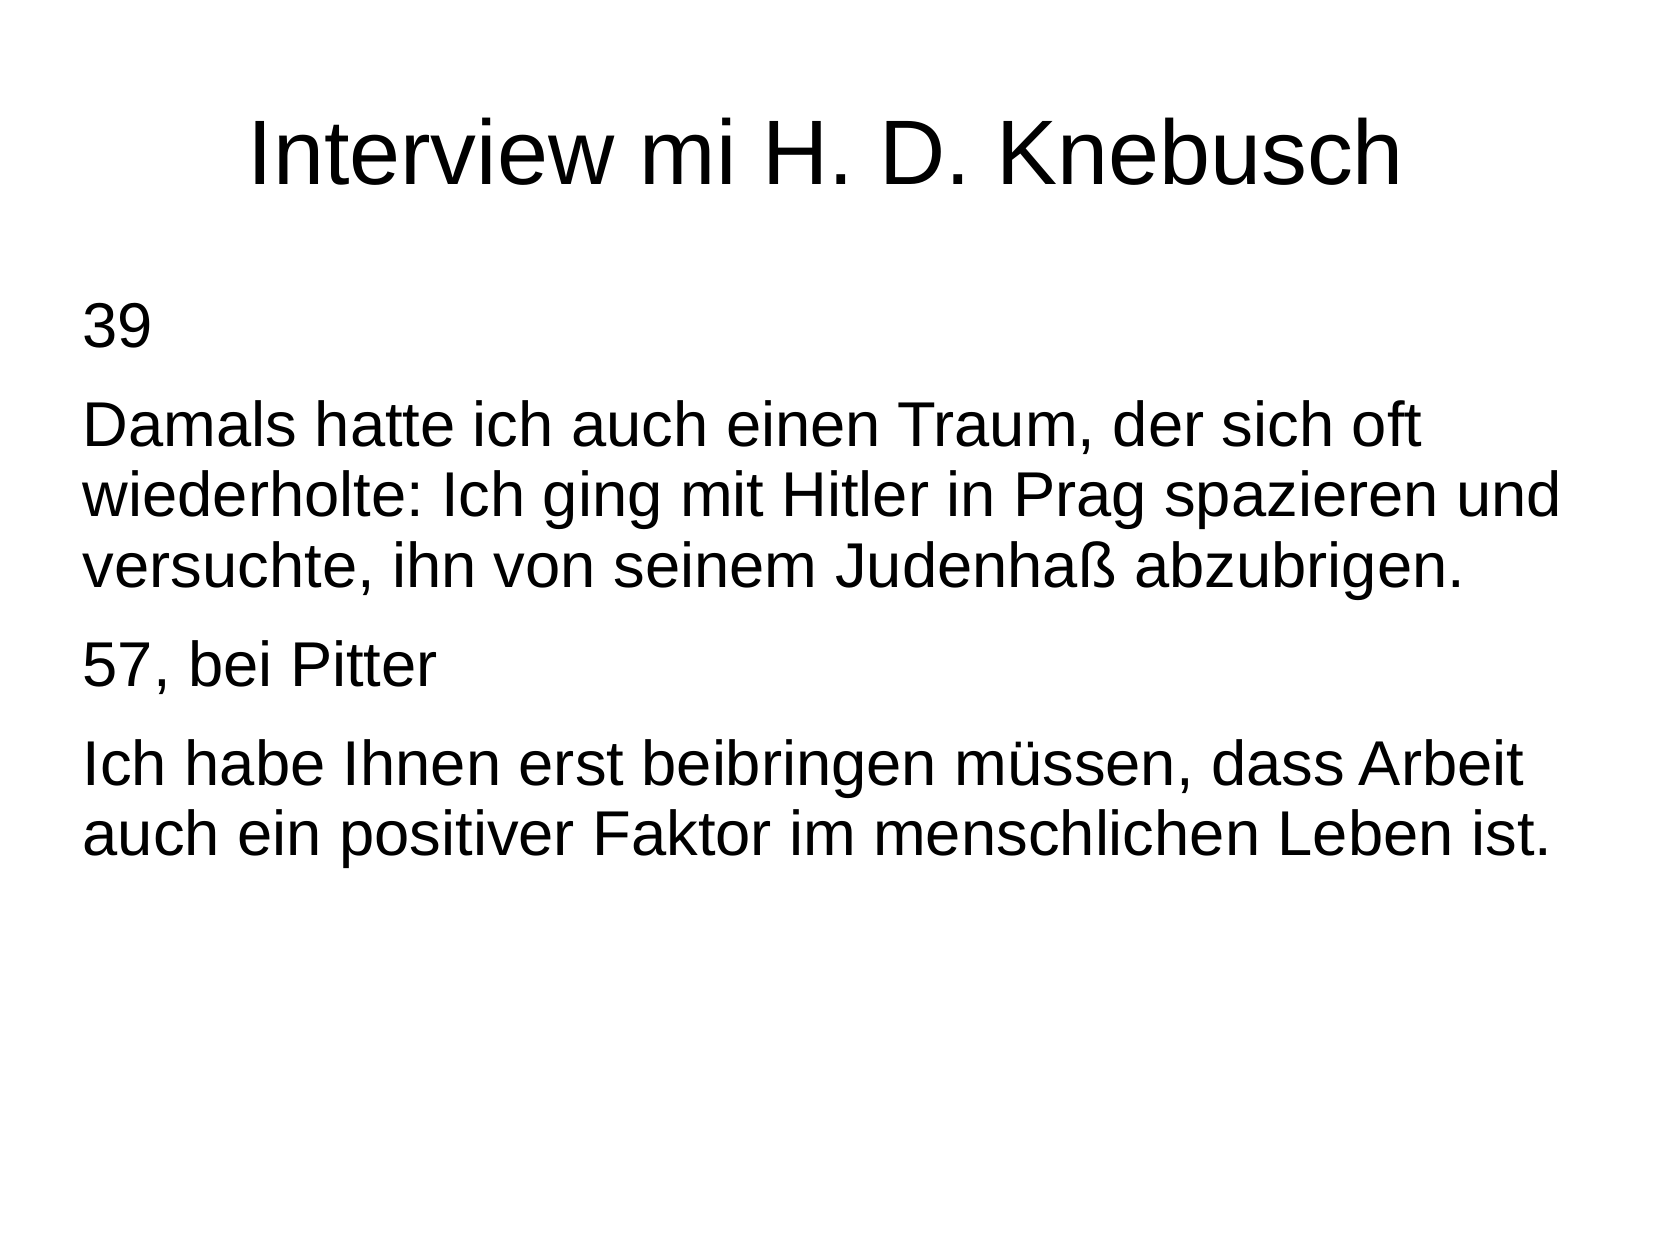

# Interview mi H. D. Knebusch
39
Damals hatte ich auch einen Traum, der sich oft wiederholte: Ich ging mit Hitler in Prag spazieren und versuchte, ihn von seinem Judenhaß abzubrigen.
57, bei Pitter
Ich habe Ihnen erst beibringen müssen, dass Arbeit auch ein positiver Faktor im menschlichen Leben ist.